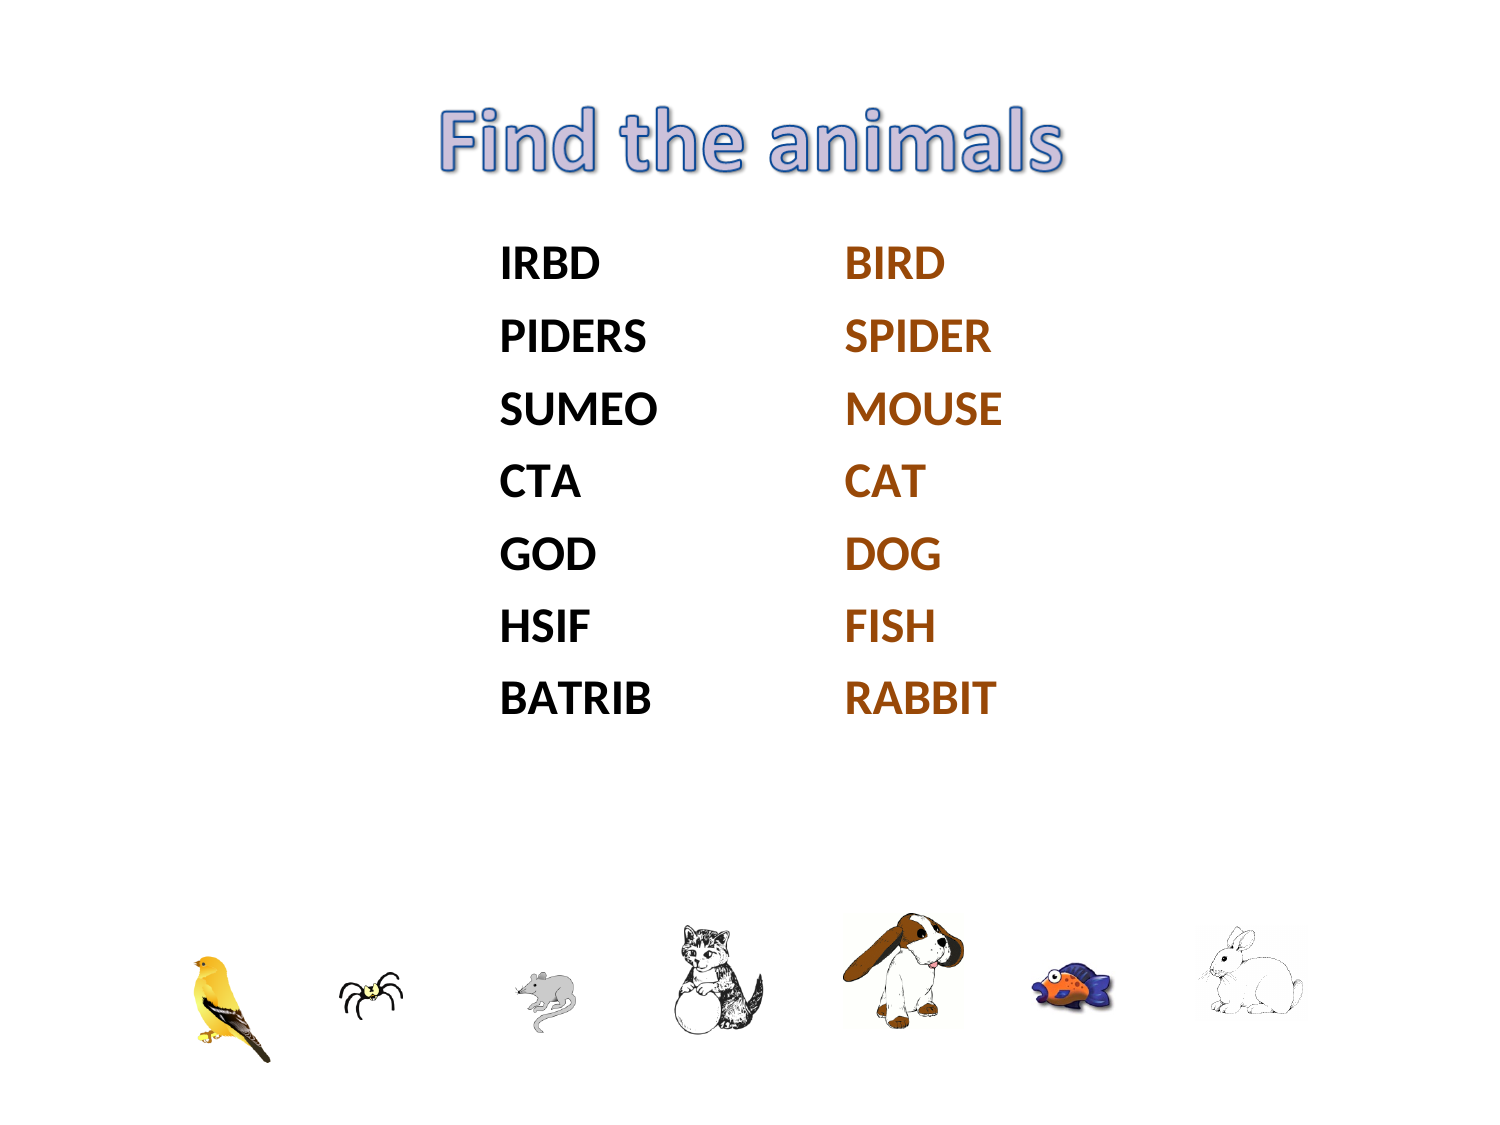

# IRBD
			 PIDERS
			 SUMEO
			 CTA
			 GOD
			 HSIF
			 BATRIB
	BIRD
	SPIDER
	MOUSE
	CAT
	DOG
	FISH
	RABBIT